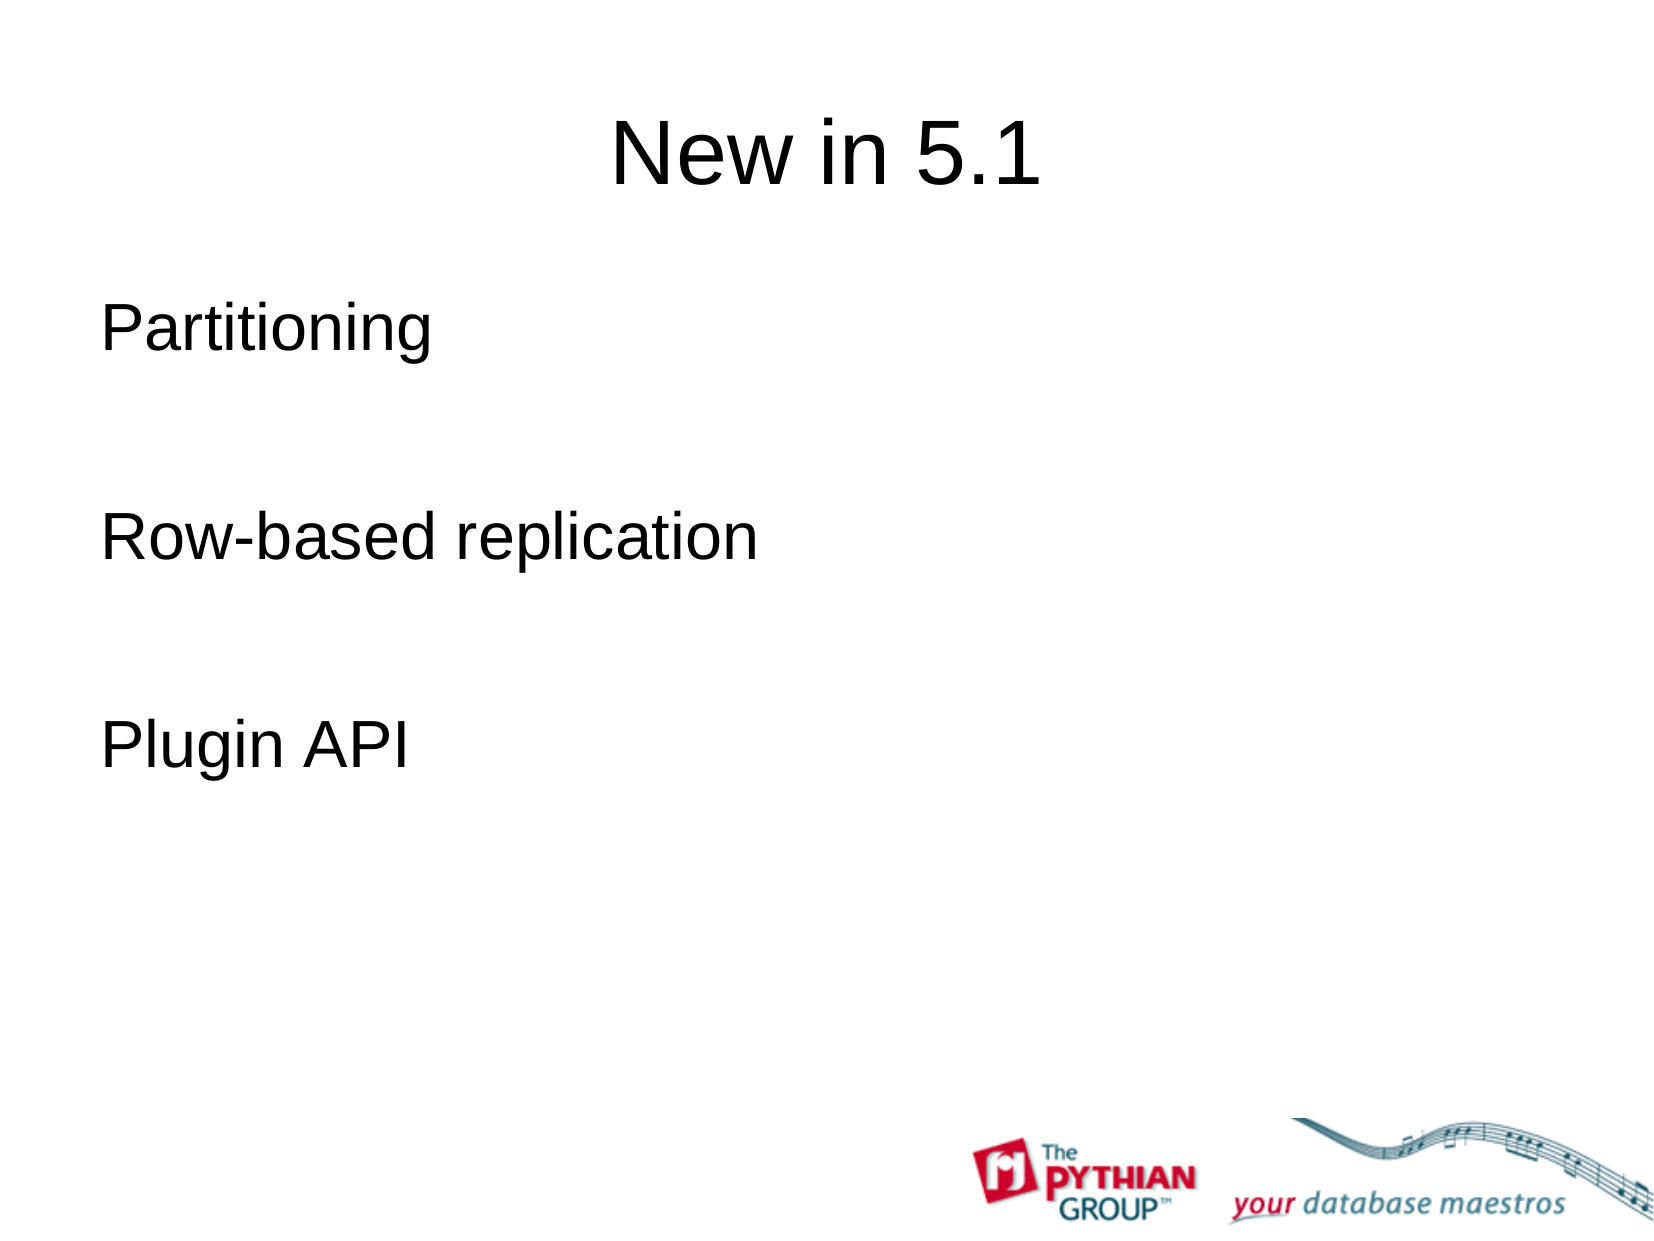

# New in 5.1
Partitioning
Row-based replication
Plugin API